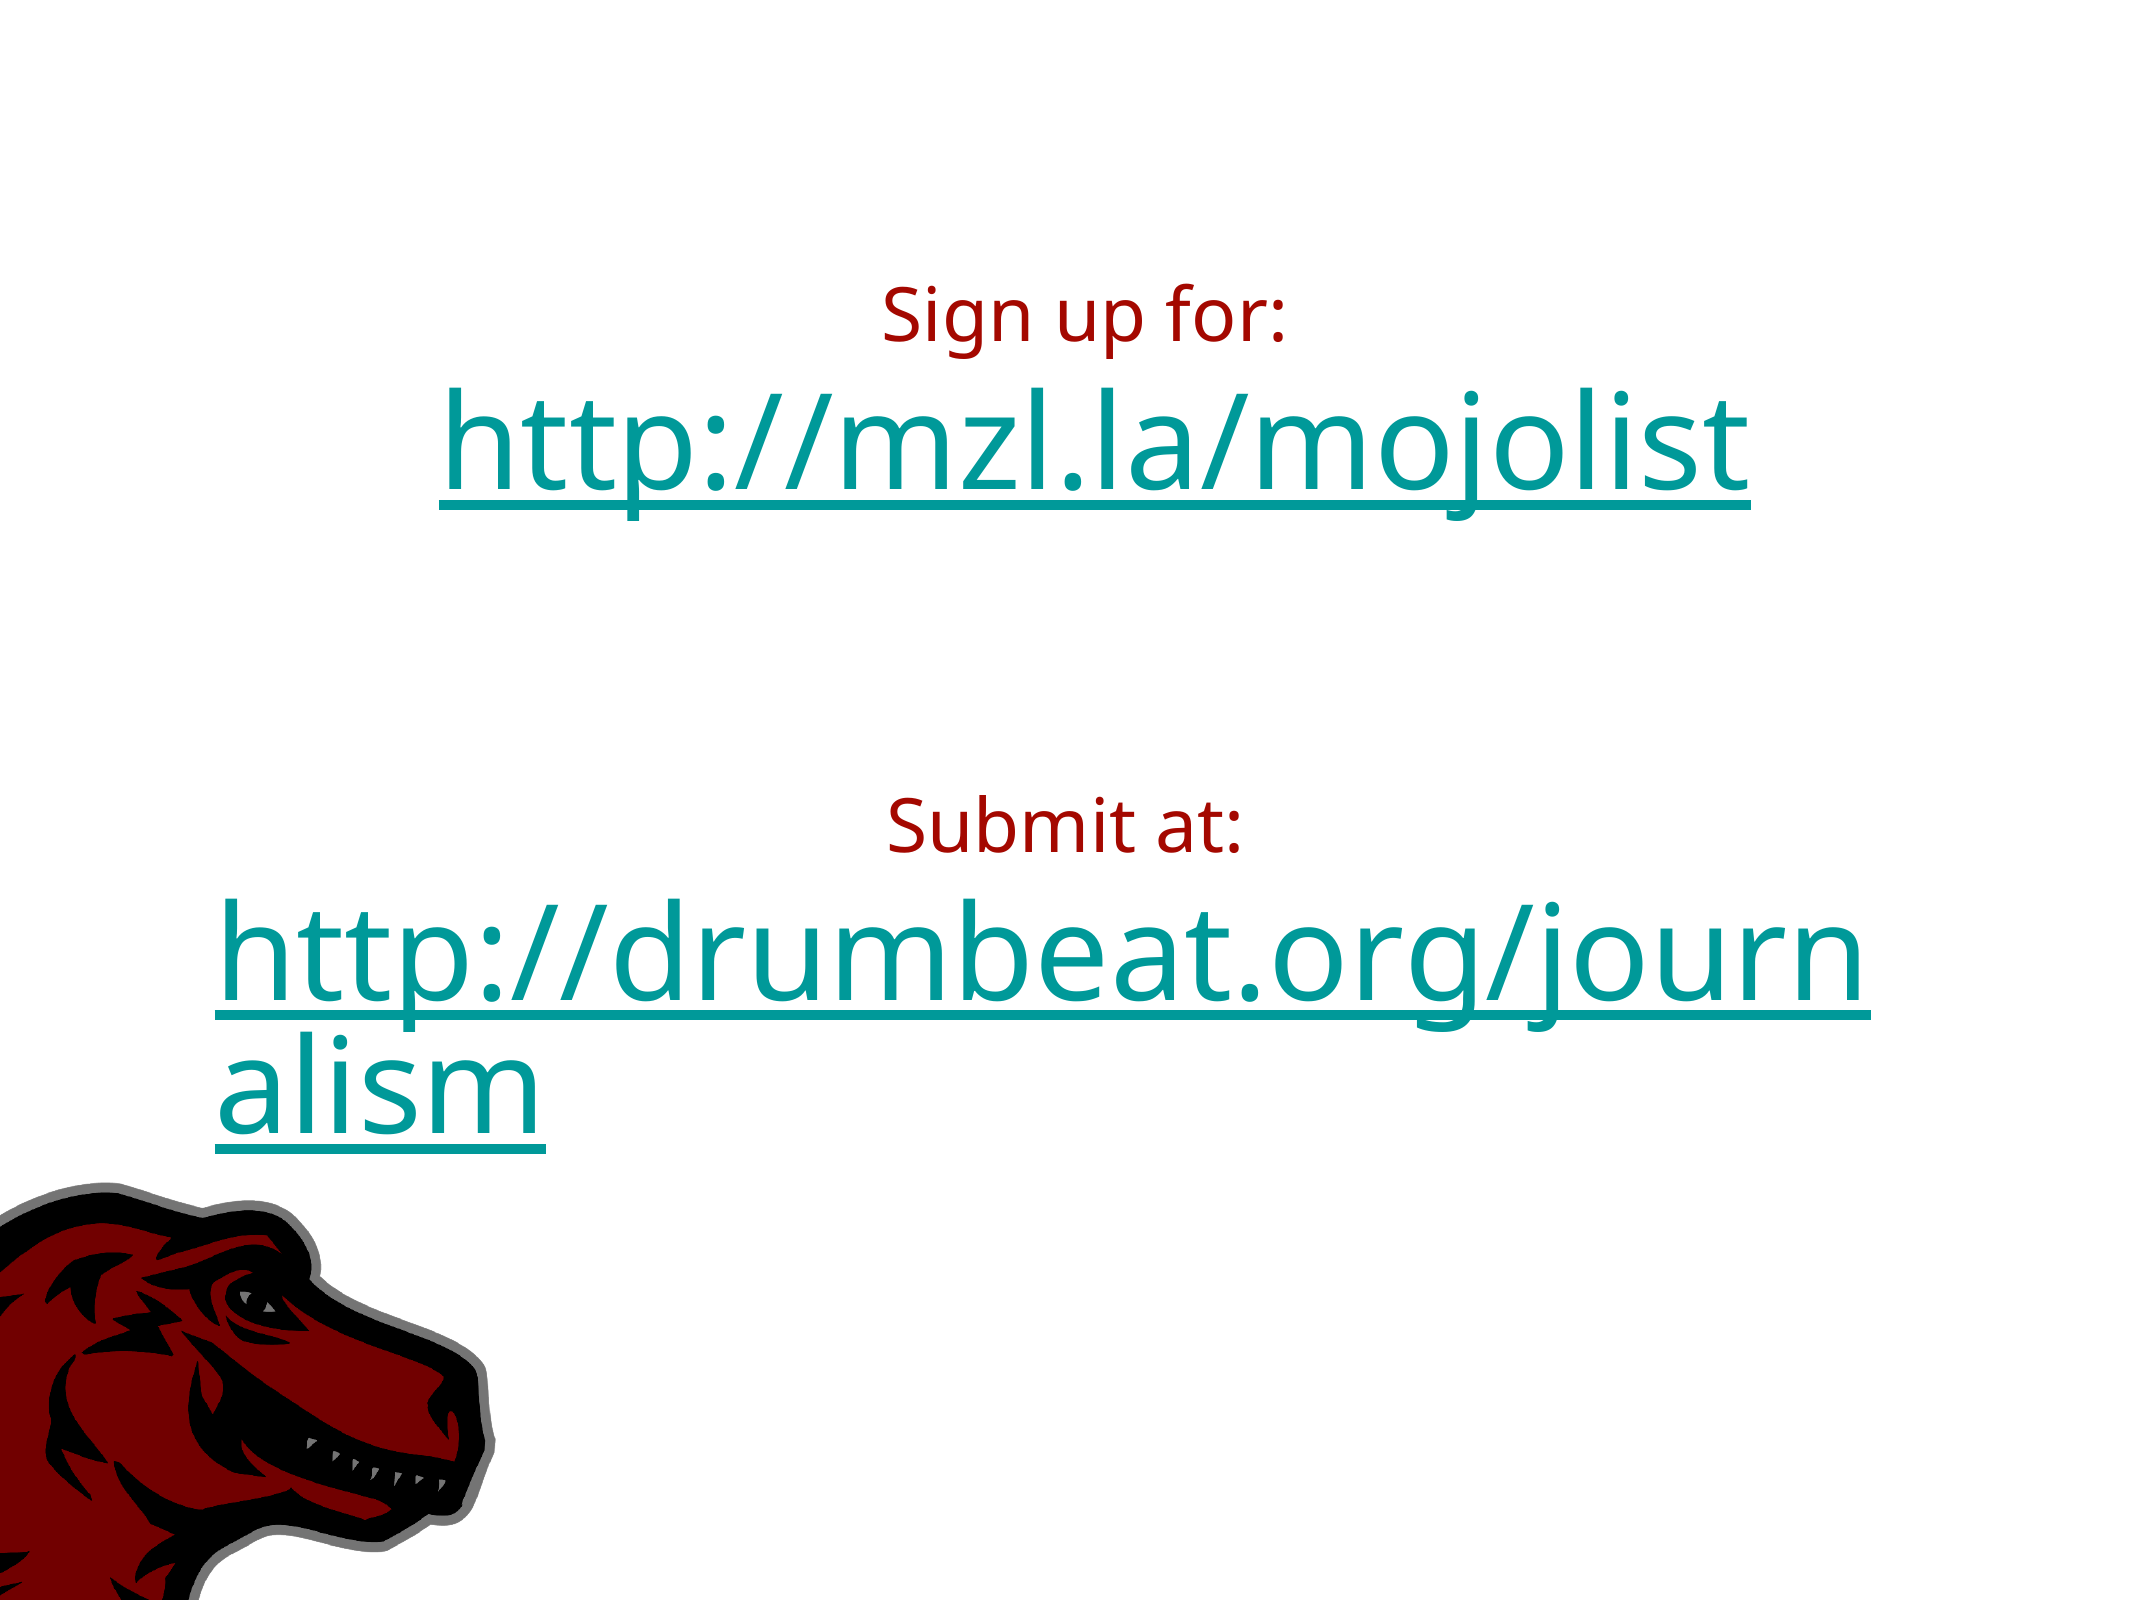

Sign up for:
http://mzl.la/mojolist
# Submit at:
http://drumbeat.org/journalism